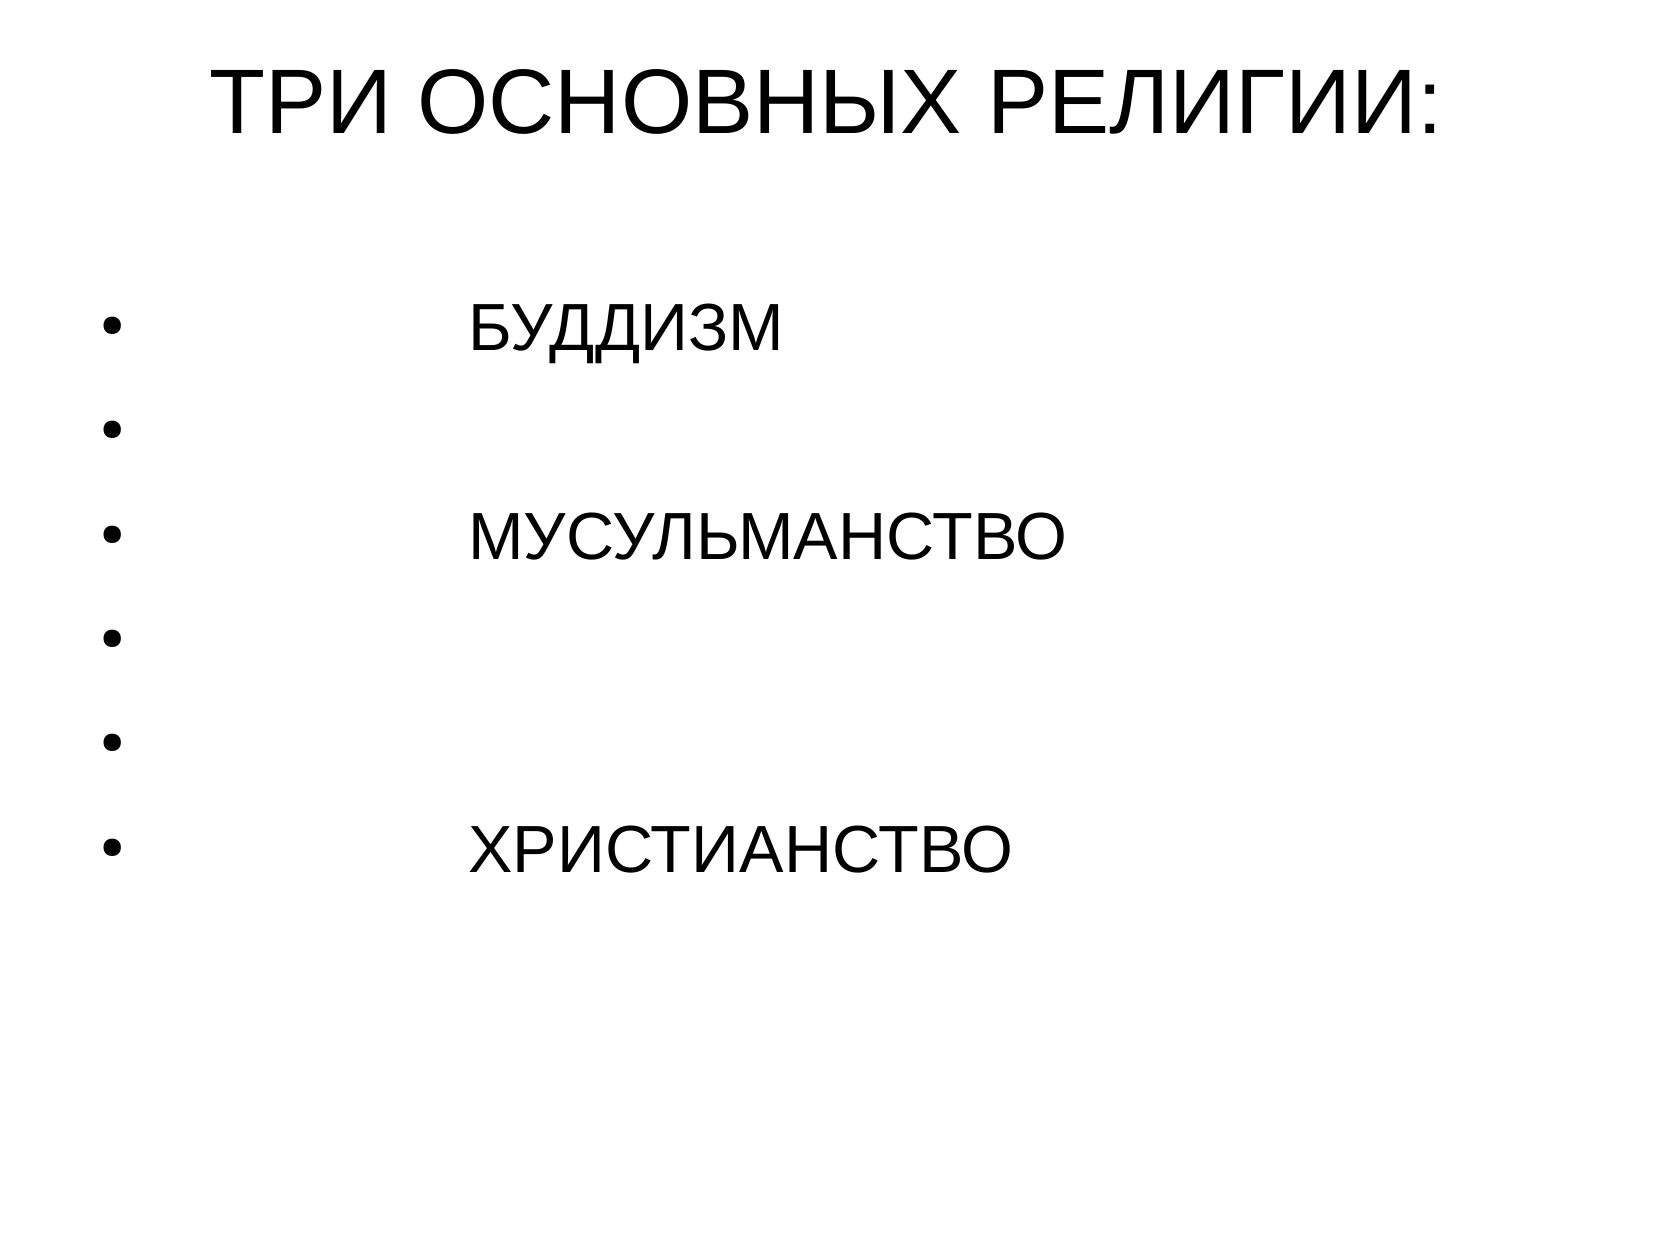

# ТРИ ОСНОВНЫХ РЕЛИГИИ:
 БУДДИЗМ
 МУСУЛЬМАНСТВО
 ХРИСТИАНСТВО